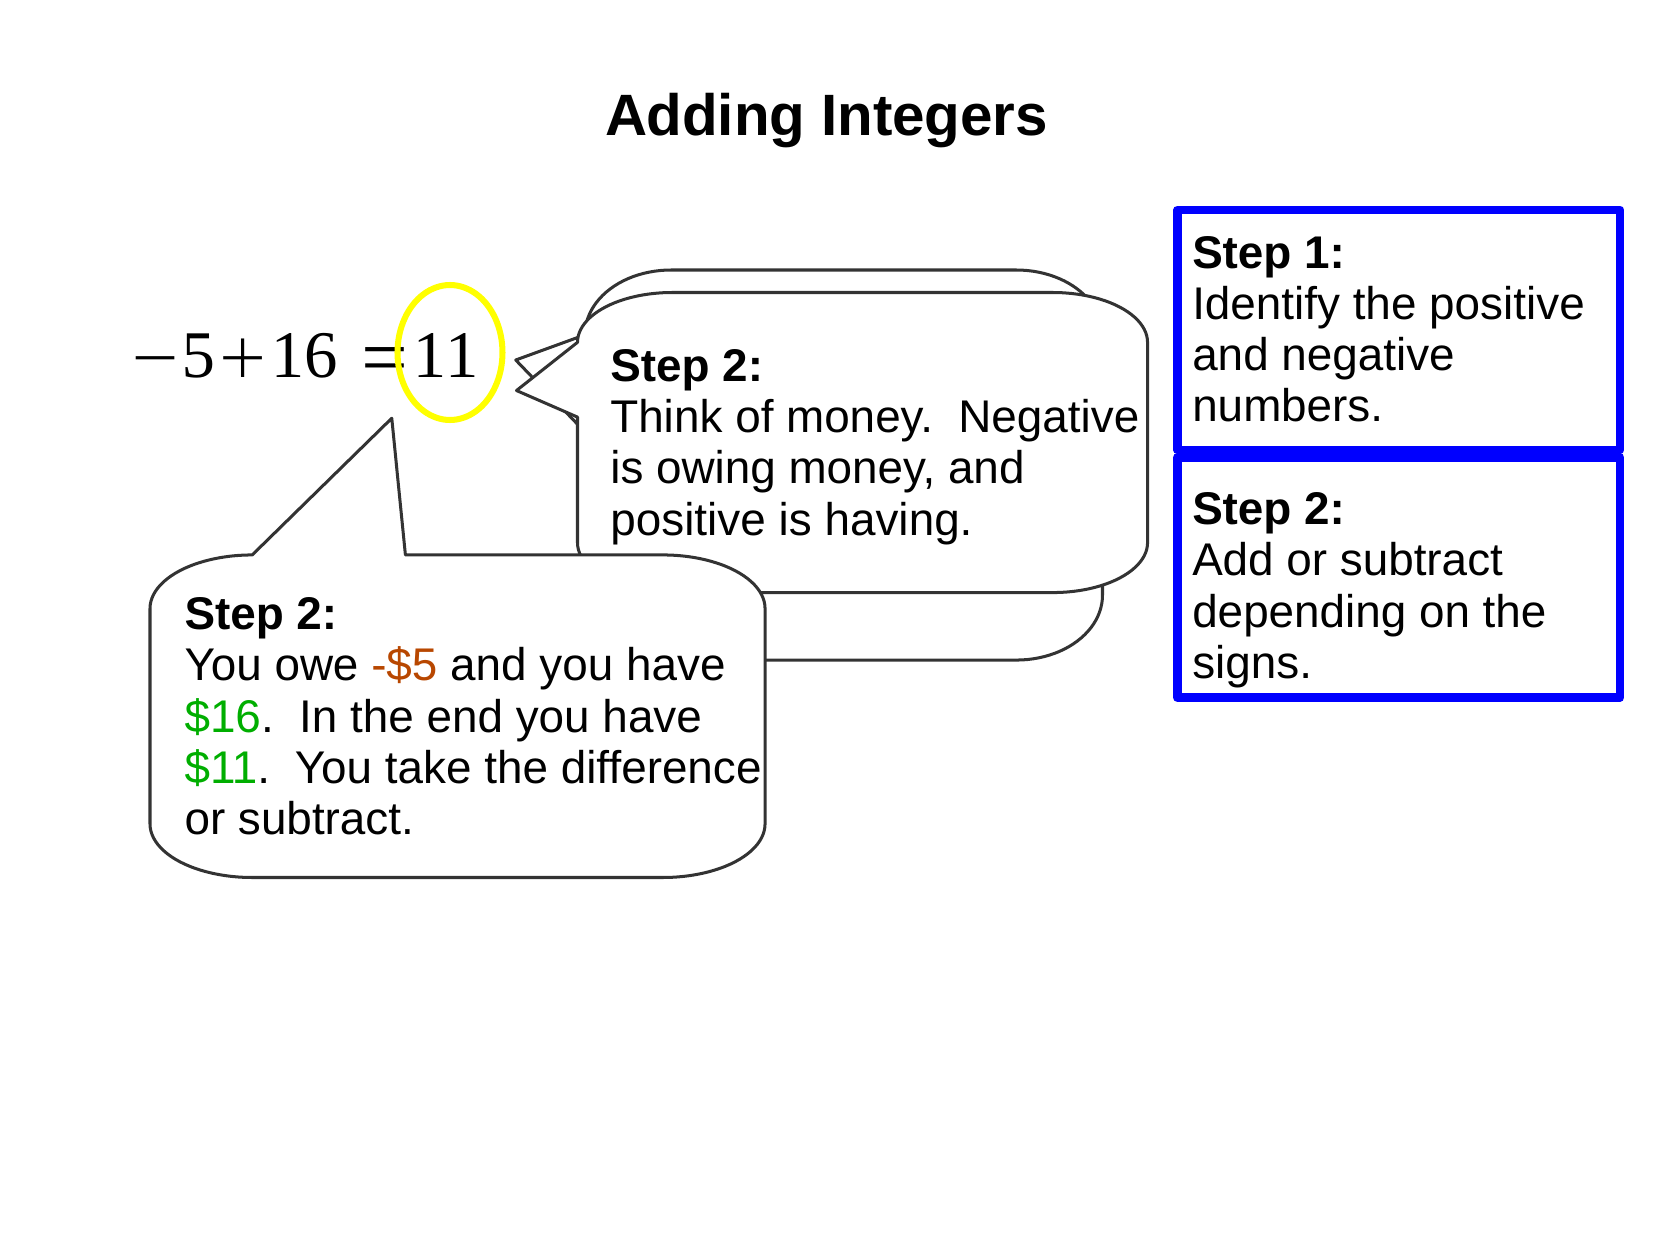

Adding Integers
Step 1:
Identify the positive and negative numbers.
Step 2:
Add or subtract depending on the signs.
Step 1:
Identify the positive and
negative numbers. 5 is
negative and 16 is
positive.
Step 2:
Think of money. Negative
is owing money, and
positive is having.
Step 2:
You owe -$5 and you have
$16. In the end you have
$11. You take the difference
or subtract.